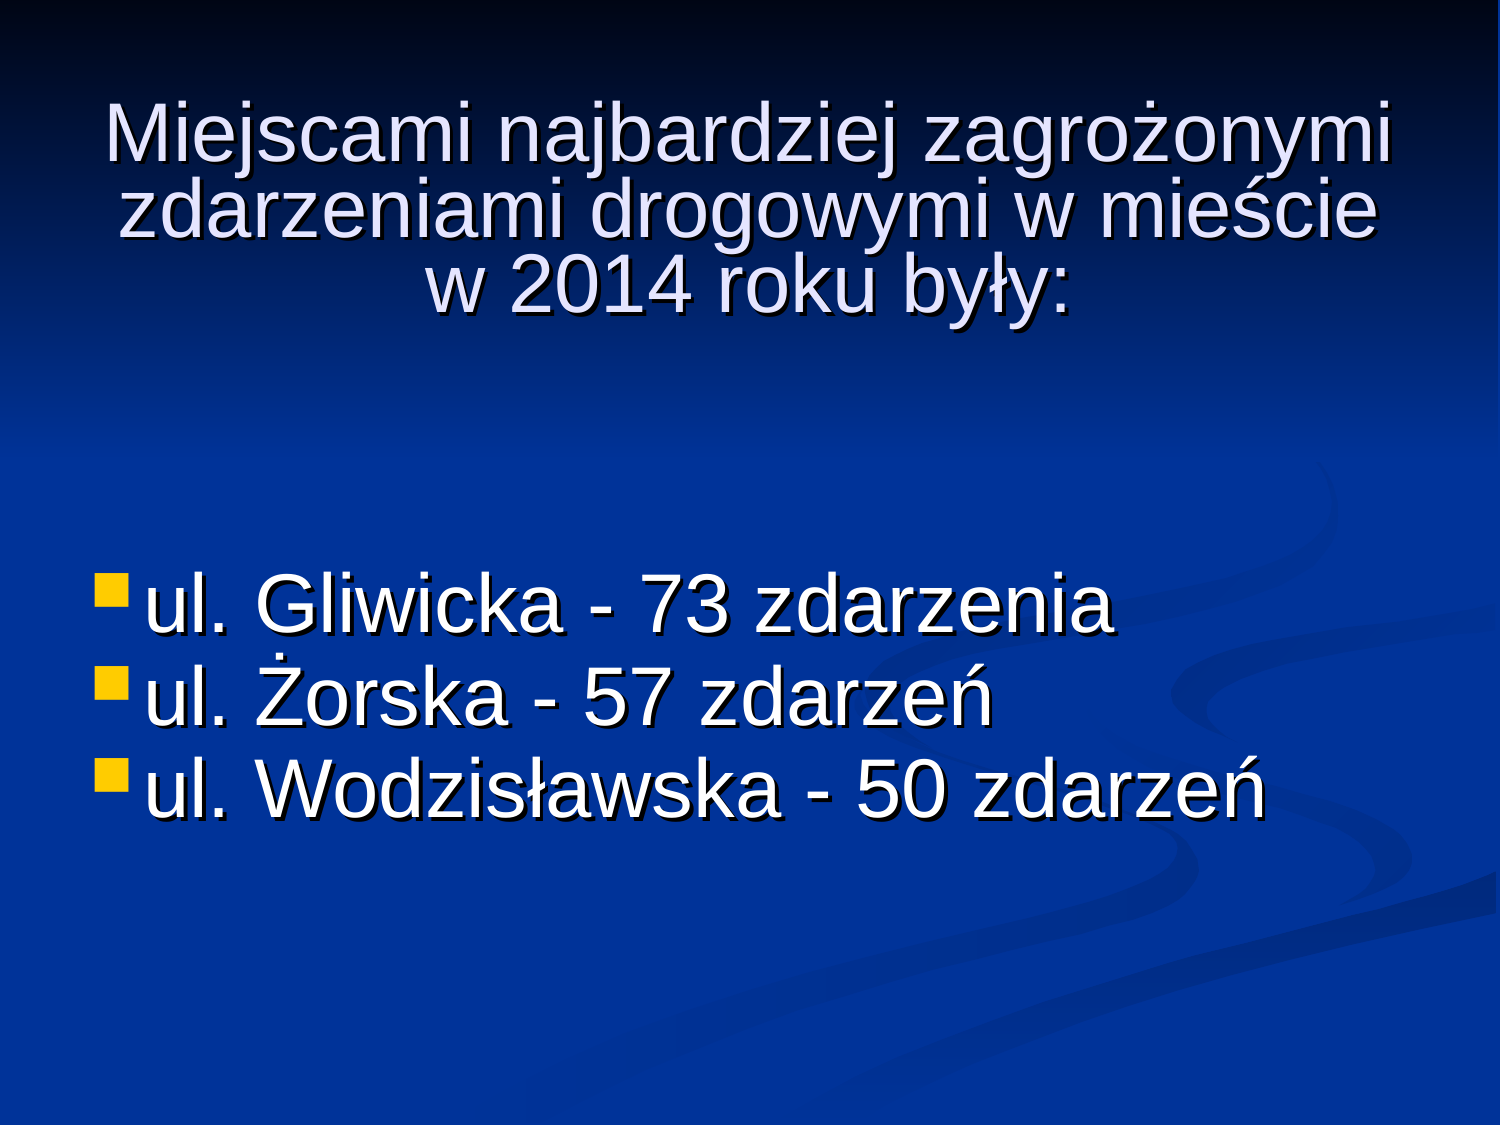

# Miejscami najbardziej zagrożonymi zdarzeniami drogowymi w mieście w 2014 roku były:
ul. Gliwicka - 73 zdarzenia
ul. Żorska - 57 zdarzeń
ul. Wodzisławska - 50 zdarzeń